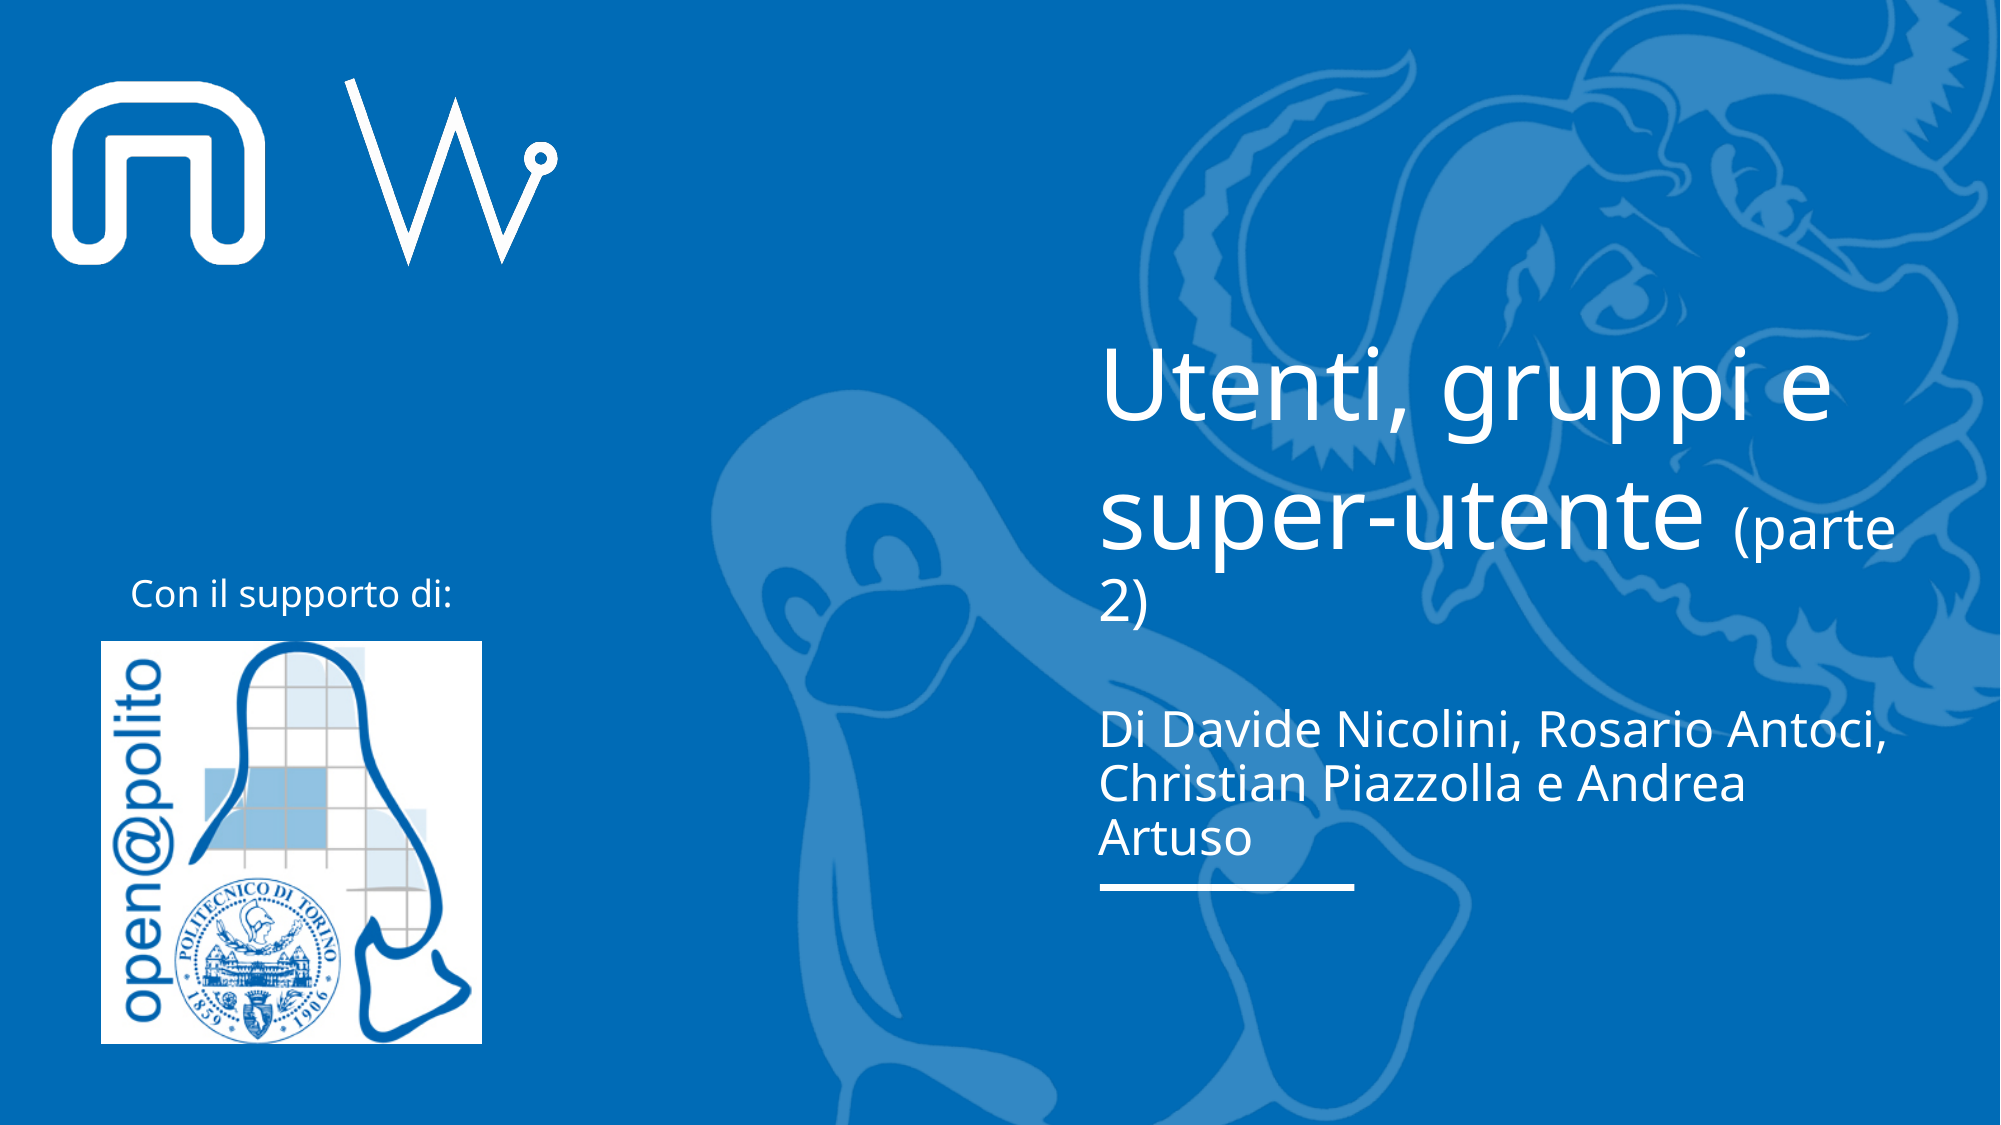

Utenti, gruppi e
super-utente (parte 2)
# Di Davide Nicolini, Rosario Antoci, Christian Piazzolla e Andrea Artuso